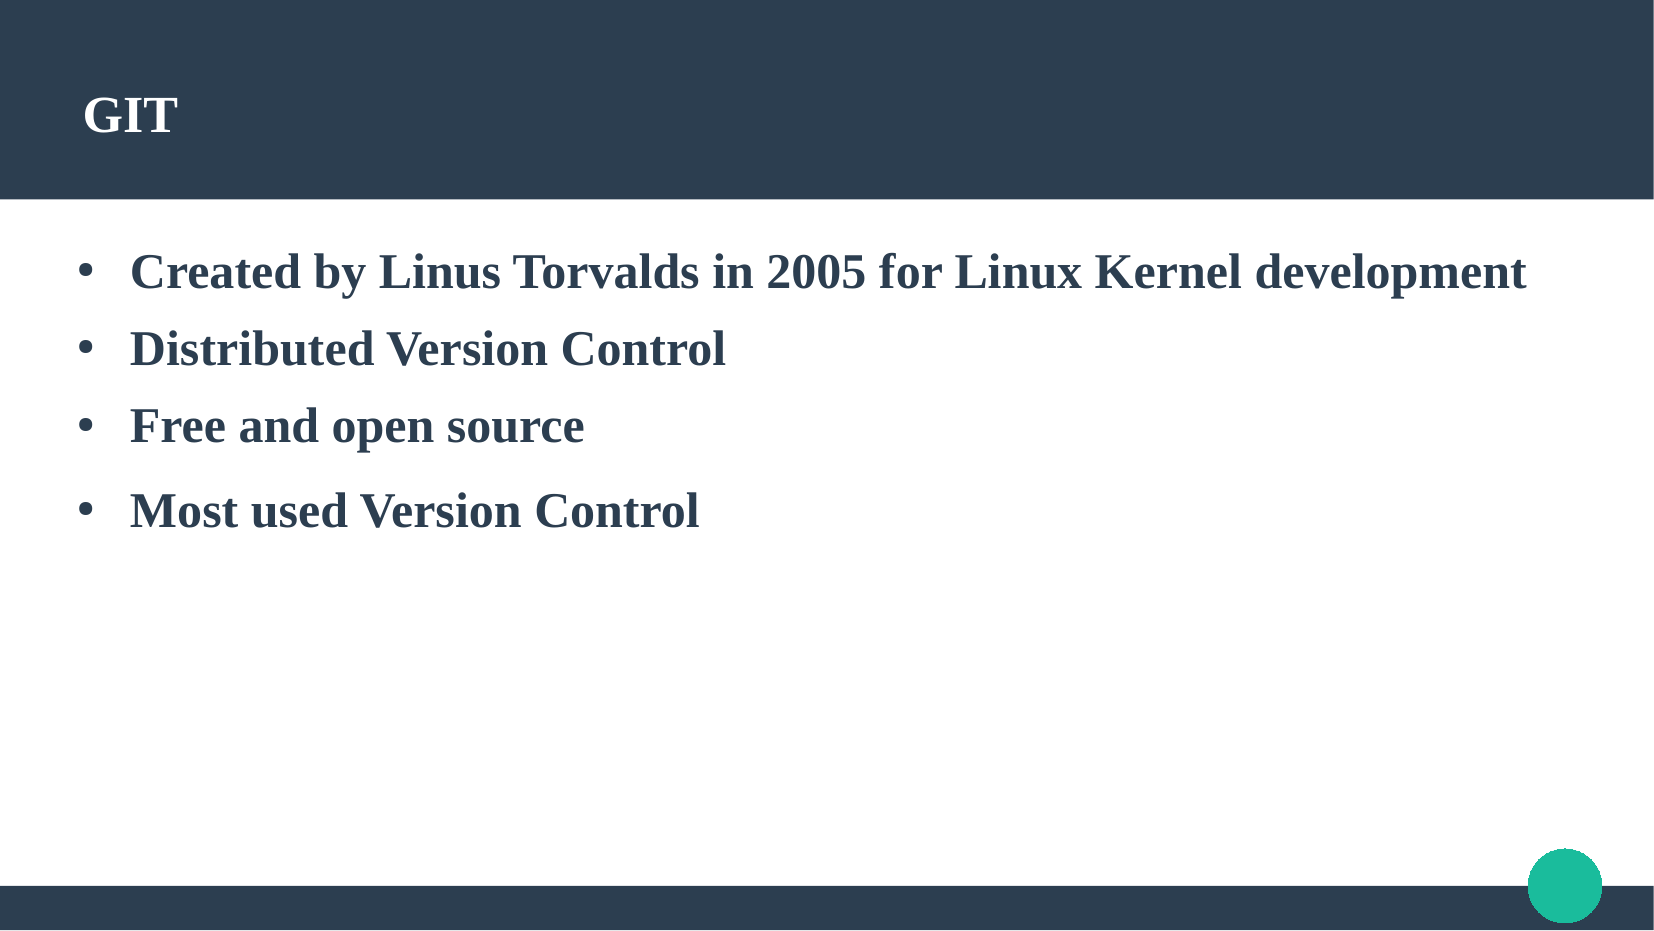

# GIT
Created by Linus Torvalds in 2005 for Linux Kernel development
Distributed Version Control
Free and open source
Most used Version Control